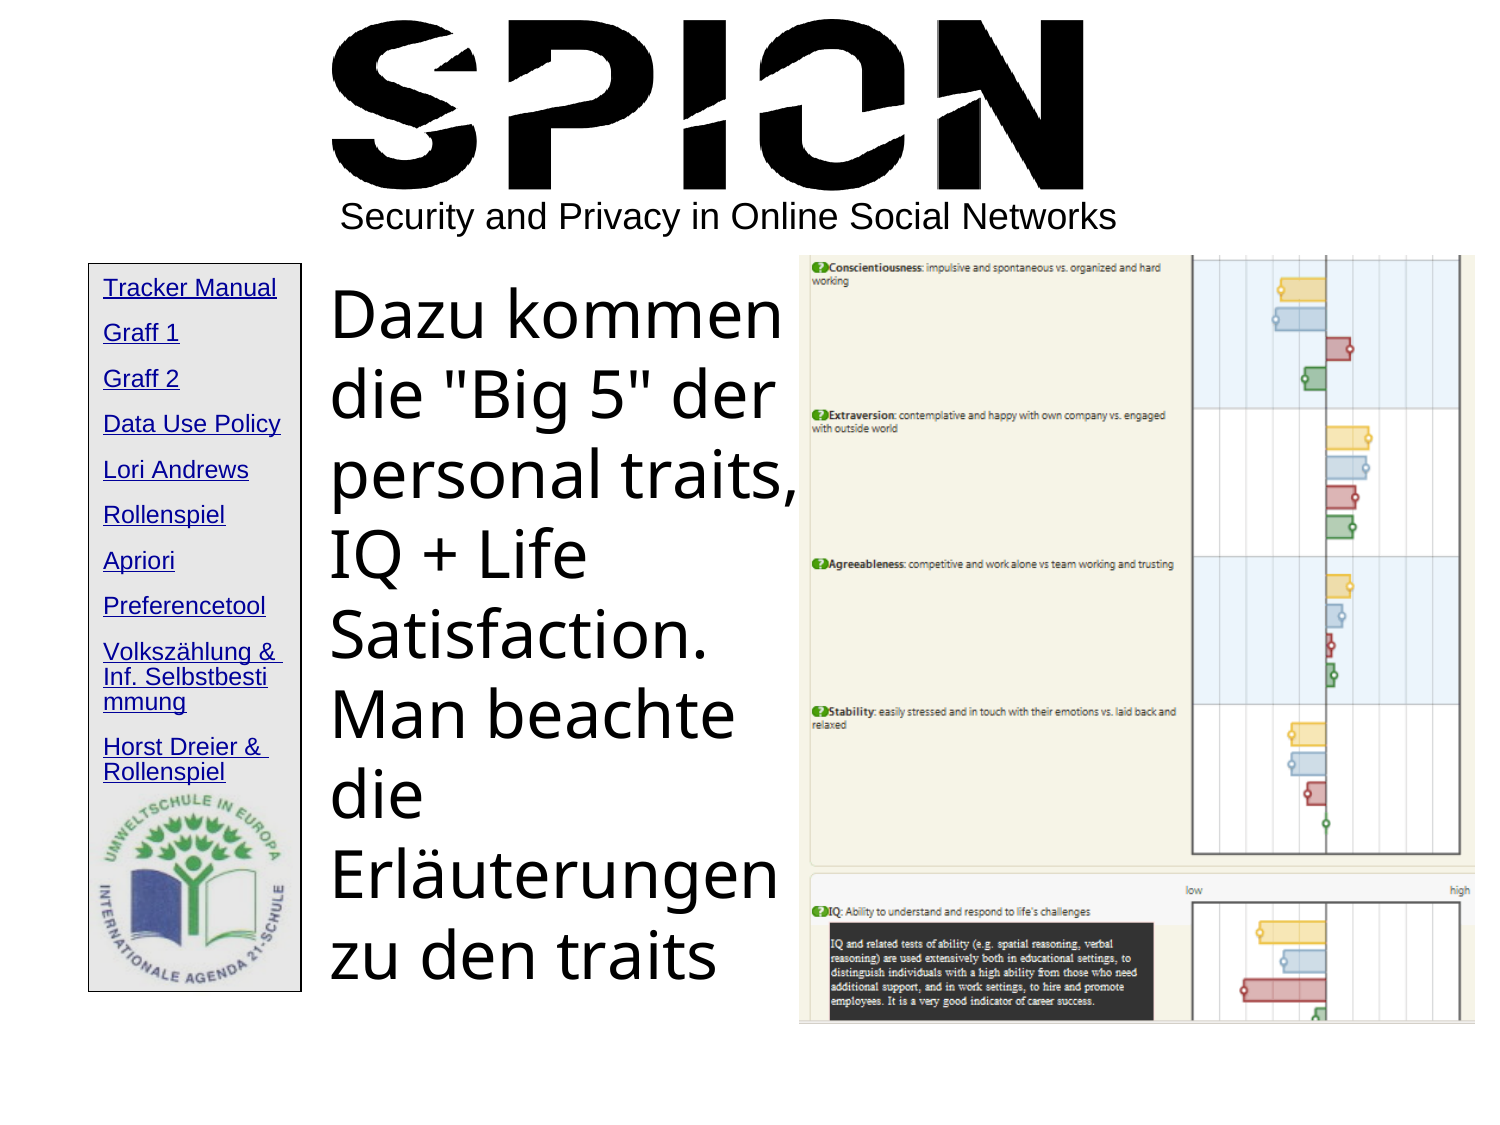

# Dazu kommen die "Big 5" der personal traits, IQ + Life Satisfaction. Man beachte die Erläuterungen zu den traits